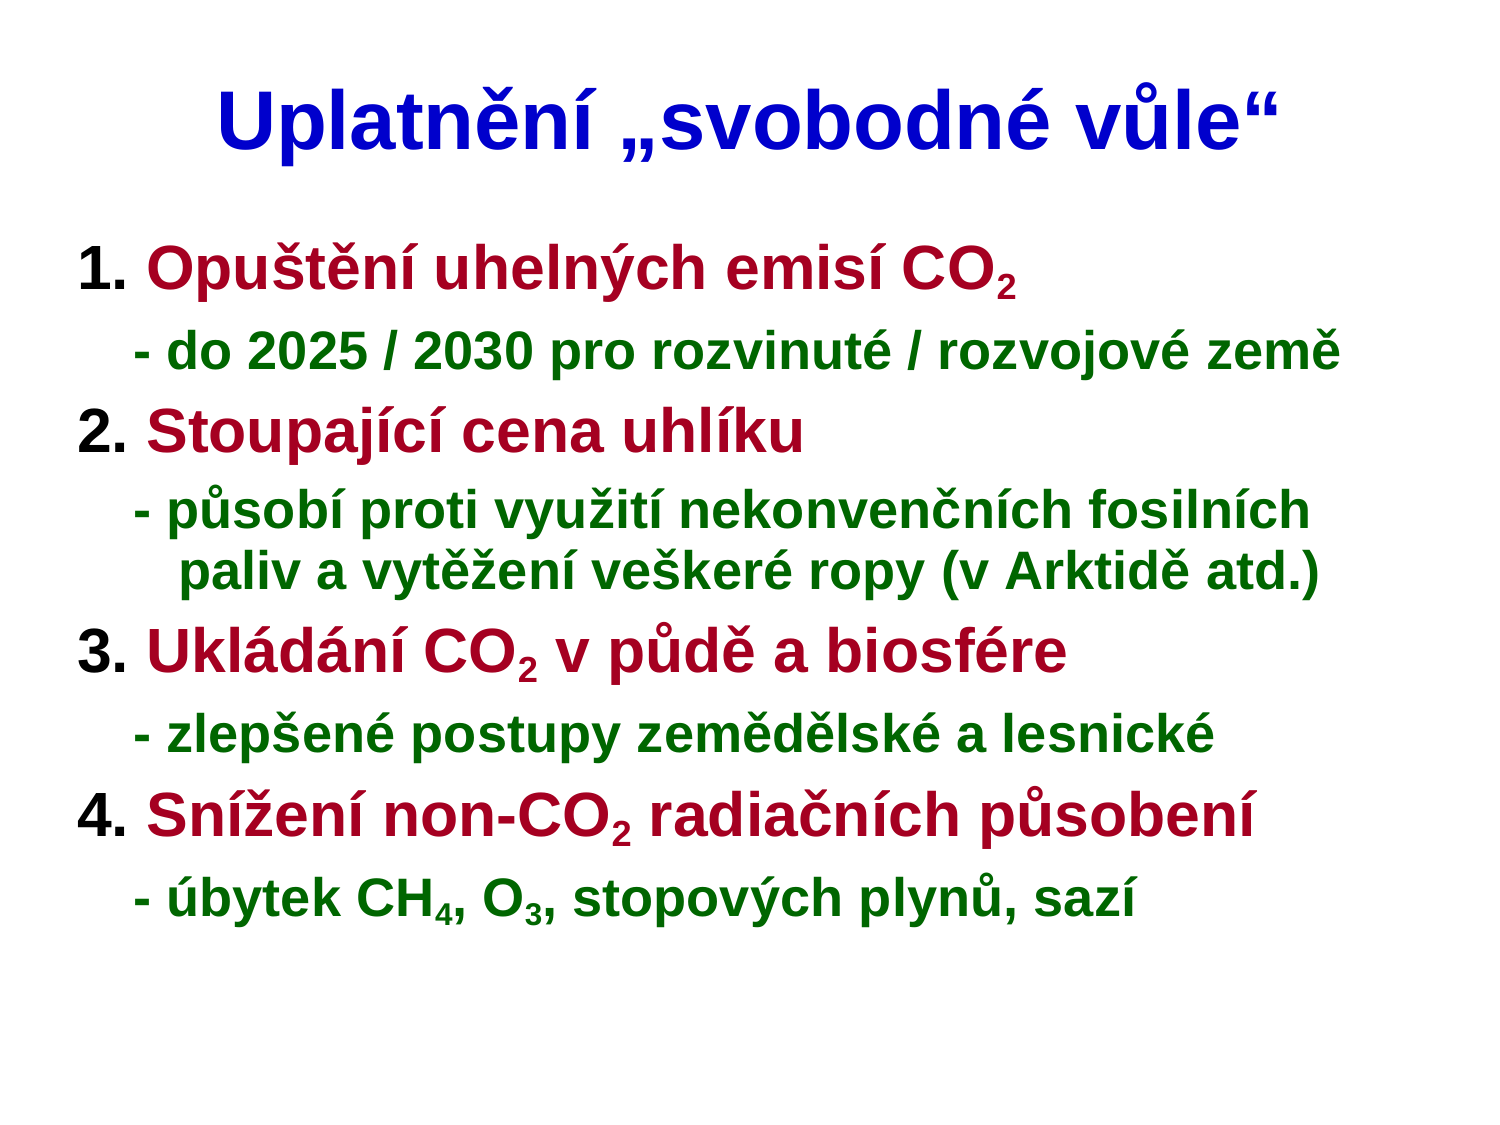

# Uplatnění „svobodné vůle“
1. Opuštění uhelných emisí CO2
	- do 2025 / 2030 pro rozvinuté / rozvojové země
2. Stoupající cena uhlíku
	- působí proti využití nekonvenčních fosilních    paliv a vytěžení veškeré ropy (v Arktidě atd.)
3. Ukládání CO2 v půdě a biosfére
	- zlepšené postupy zemědělské a lesnické
4. Snížení non-CO2 radiačních působení
	- úbytek CH4, O3, stopových plynů, sazí